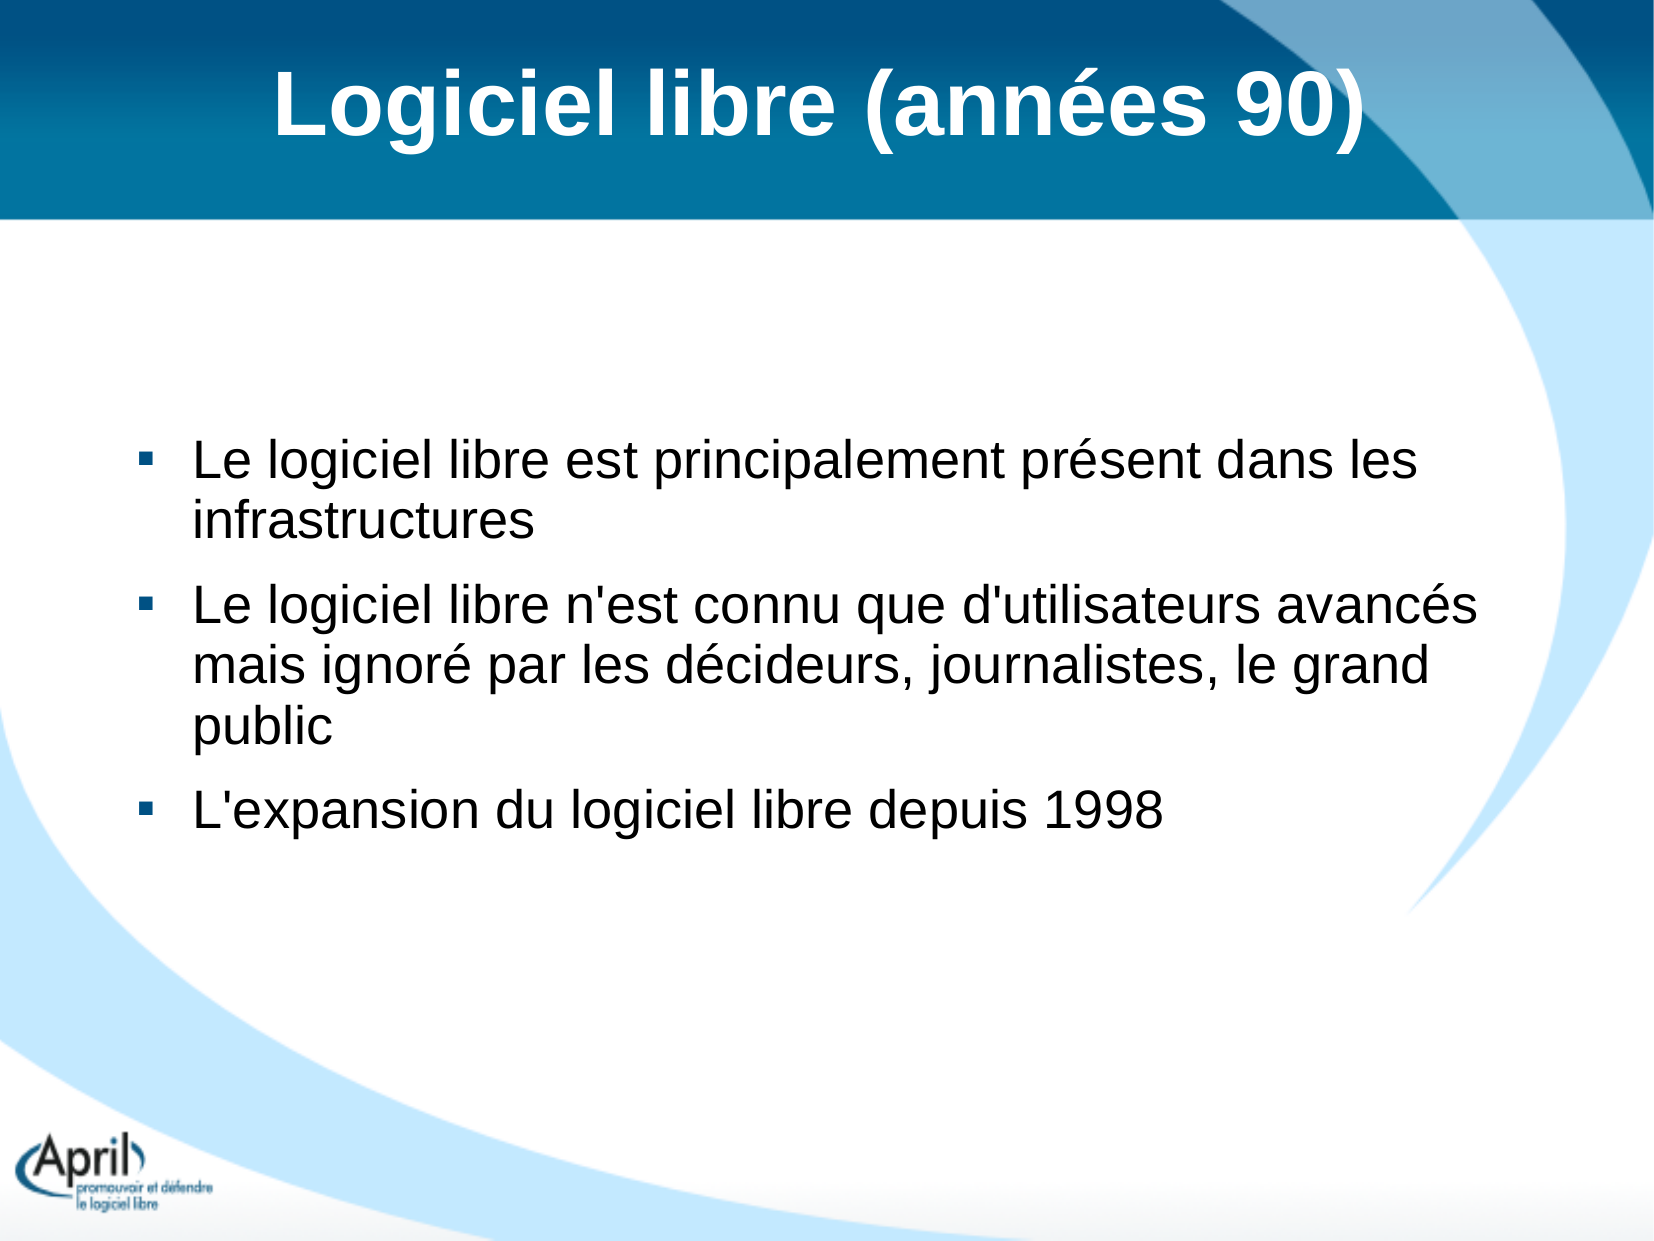

# Logiciel libre (années 90)
Le logiciel libre est principalement présent dans les infrastructures
Le logiciel libre n'est connu que d'utilisateurs avancés mais ignoré par les décideurs, journalistes, le grand public
L'expansion du logiciel libre depuis 1998